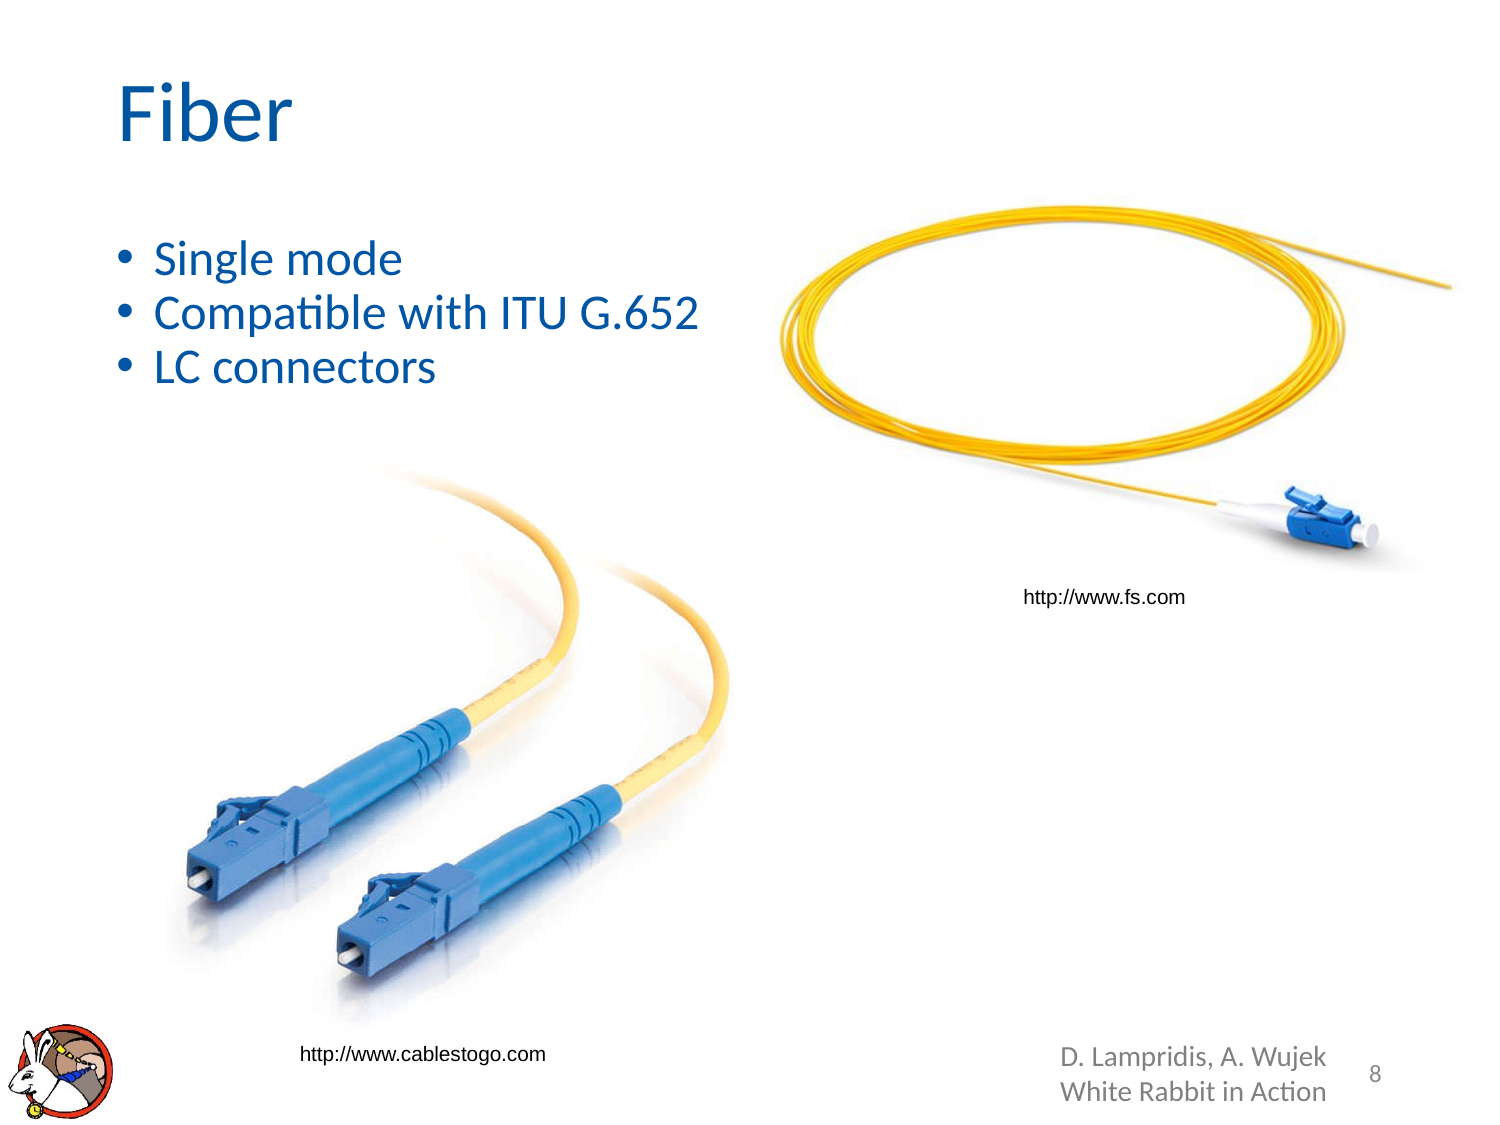

Fiber
http://www.fs.com
Single mode
Compatible with ITU G.652
LC connectors
http://www.cablestogo.com